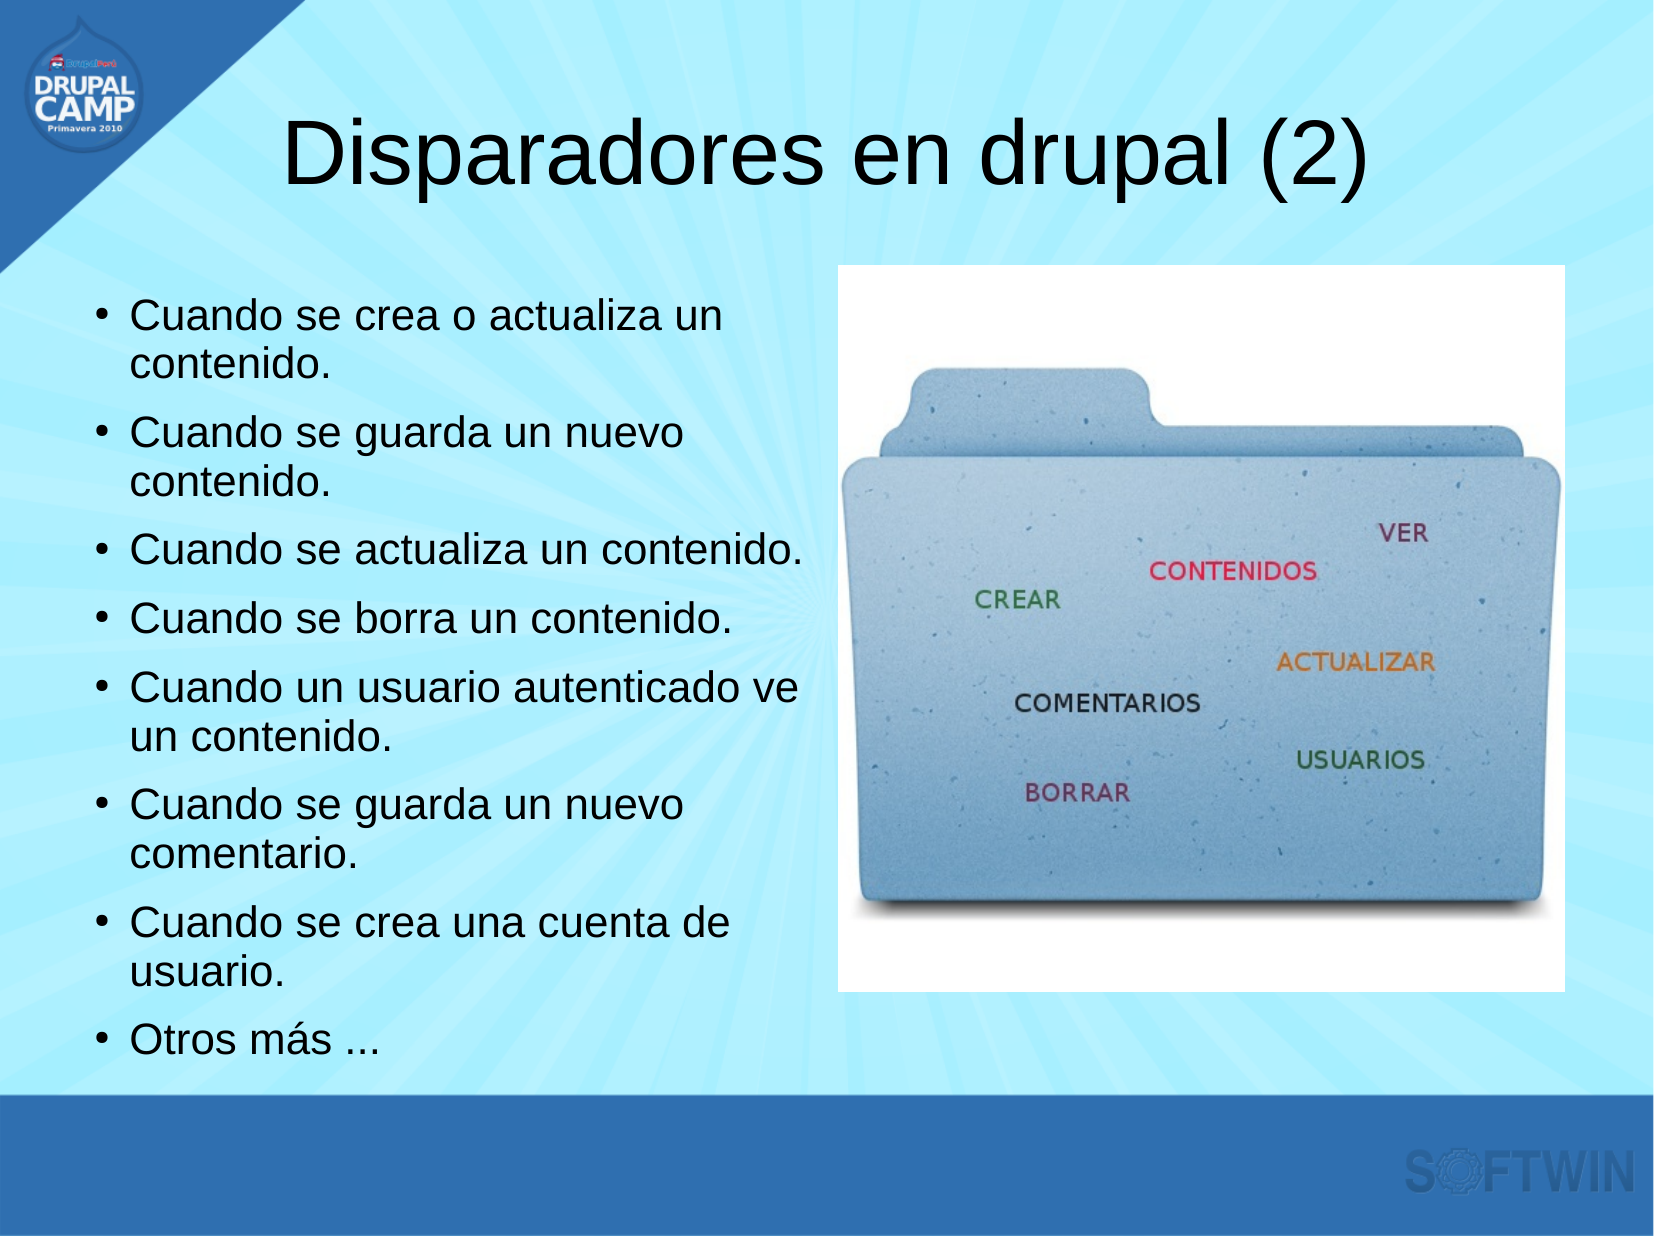

# Disparadores en drupal (2)
Cuando se crea o actualiza un contenido.
Cuando se guarda un nuevo contenido.
Cuando se actualiza un contenido.
Cuando se borra un contenido.
Cuando un usuario autenticado ve un contenido.
Cuando se guarda un nuevo comentario.
Cuando se crea una cuenta de usuario.
Otros más ...